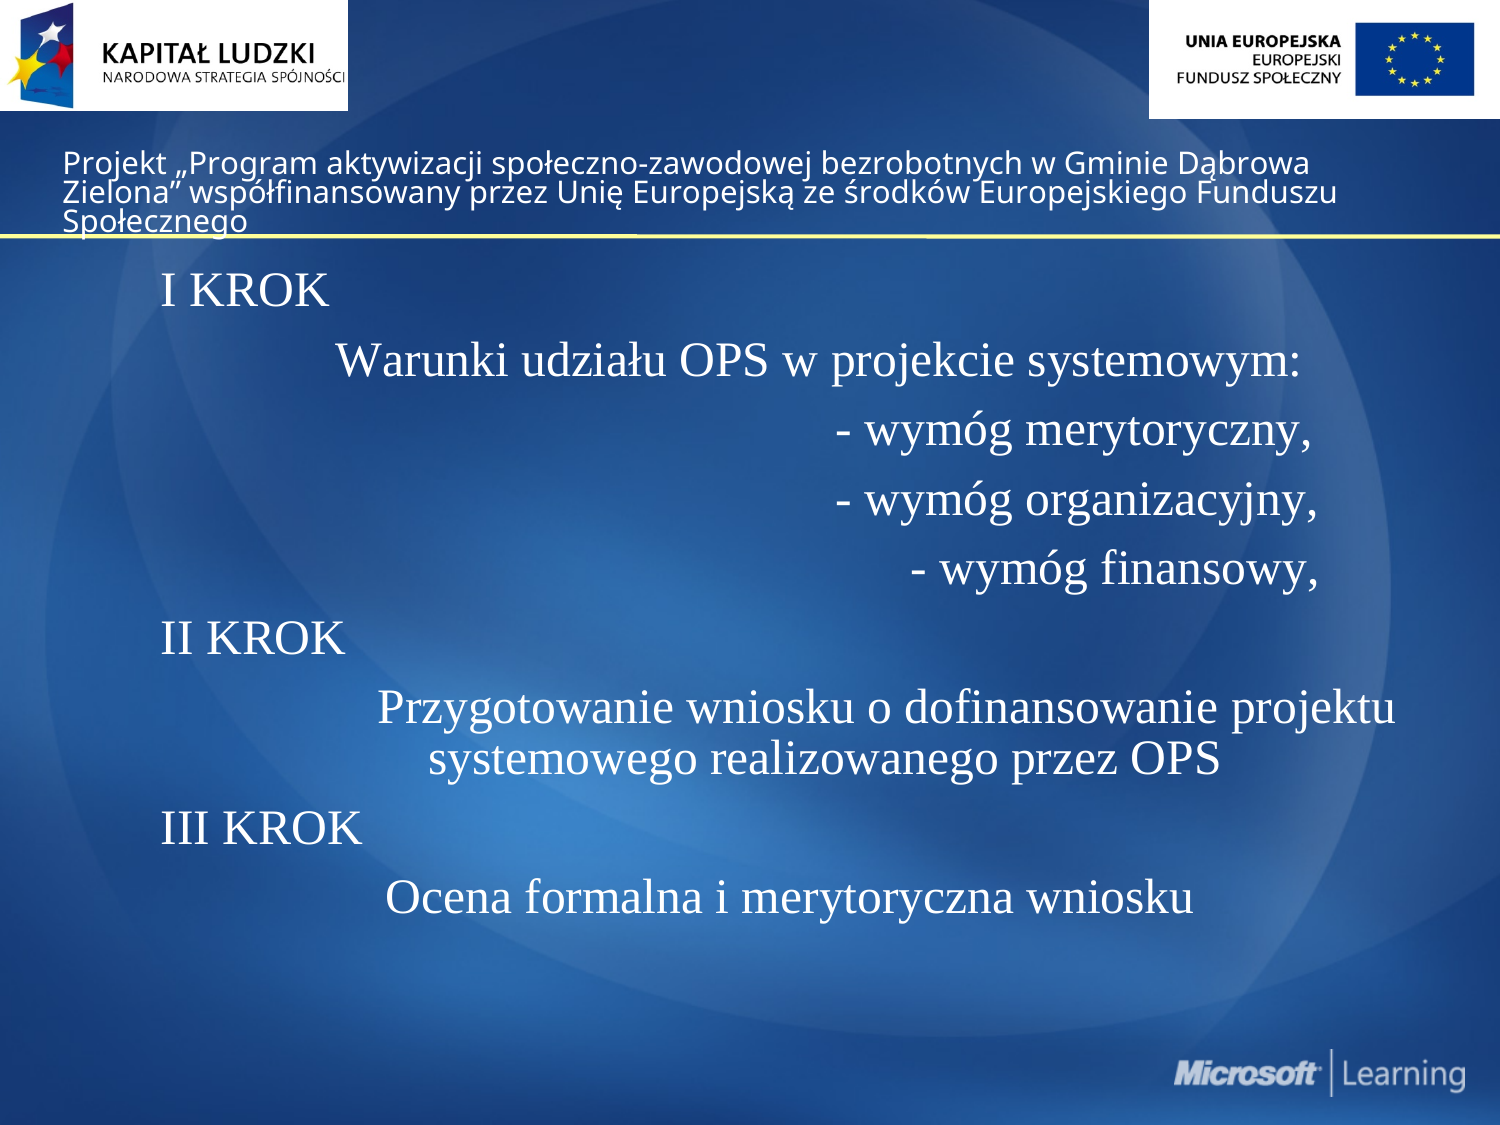

# Projekt „Program aktywizacji społeczno-zawodowej bezrobotnych w Gminie Dąbrowa Zielona” współfinansowany przez Unię Europejską ze środków Europejskiego Funduszu Społecznego
 I KROK
 Warunki udziału OPS w projekcie systemowym:
 - wymóg merytoryczny,
 - wymóg organizacyjny,
 - wymóg finansowy,
 II KROK
 Przygotowanie wniosku o dofinansowanie projektu systemowego realizowanego przez OPS
 III KROK
 Ocena formalna i merytoryczna wniosku